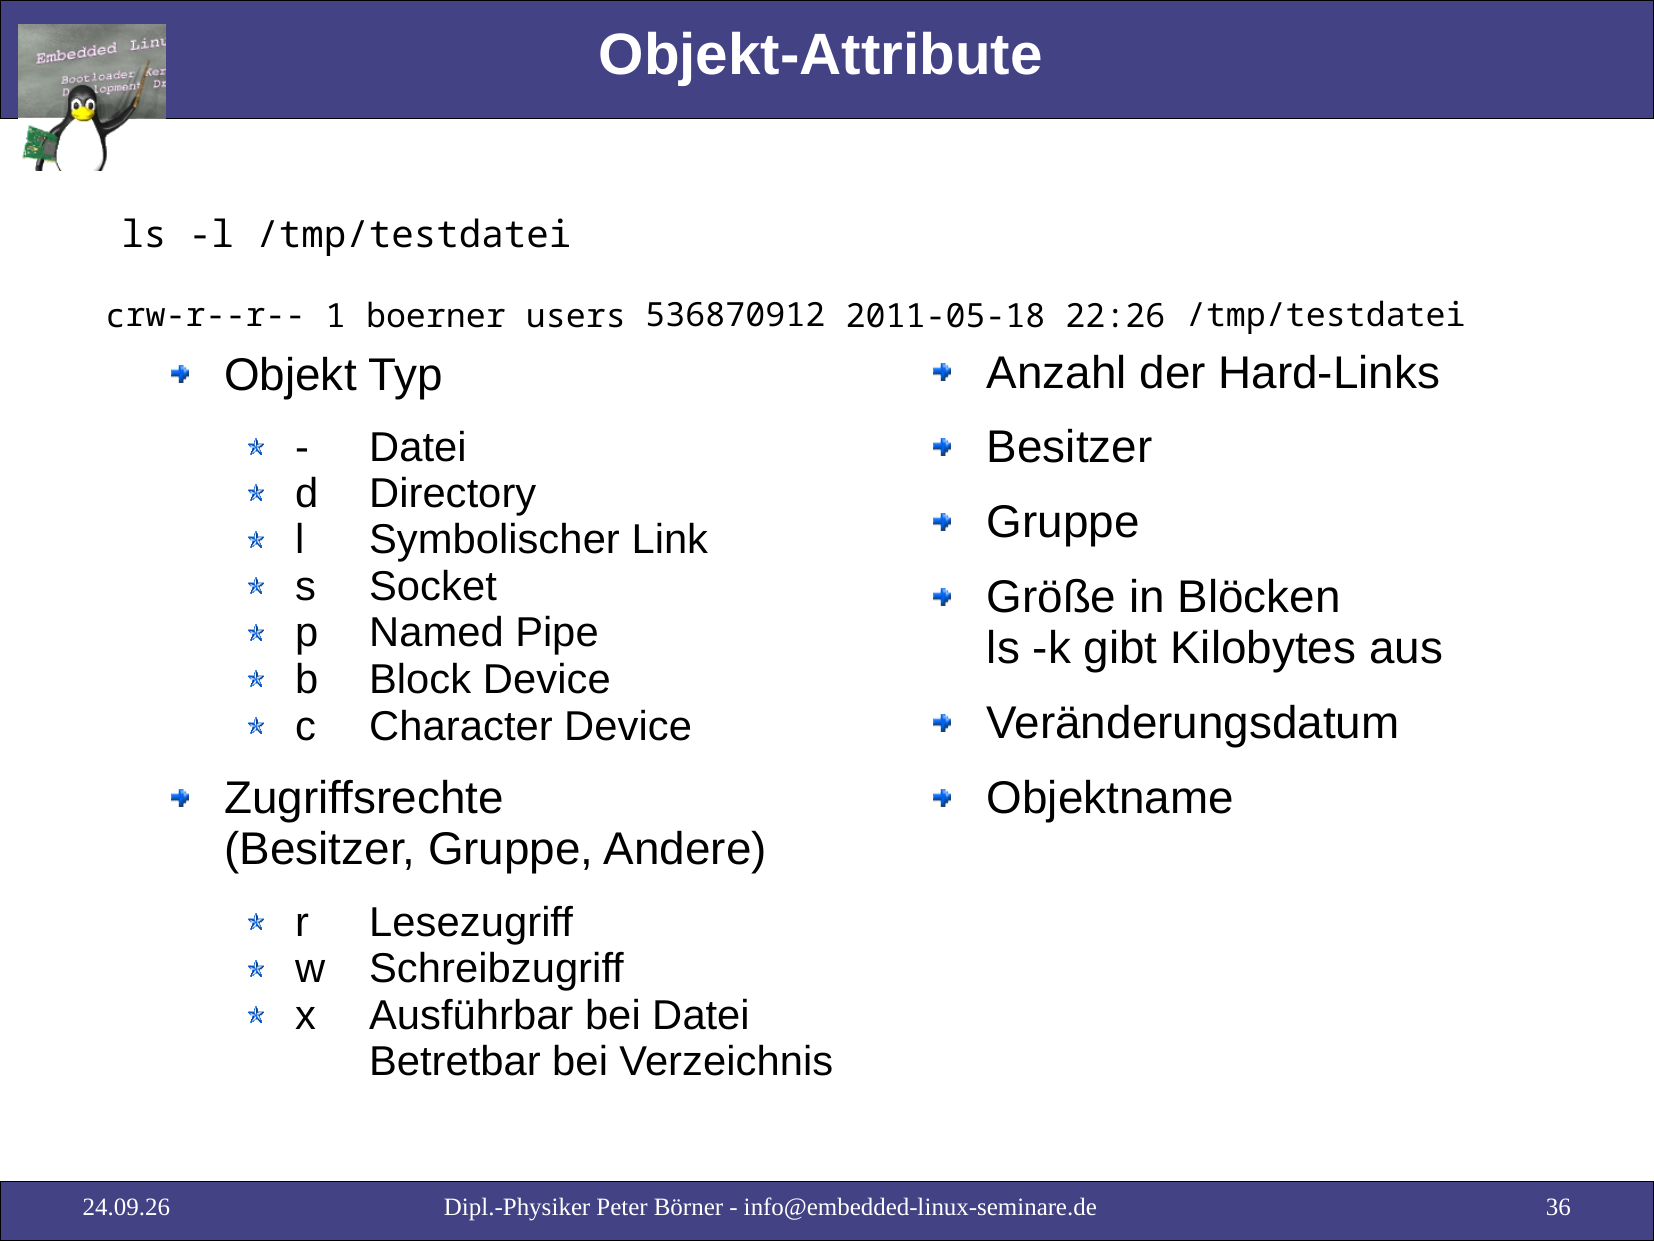

# Objekt-Attribute
ls -l /tmp/testdatei
rw-r--r--
-
d
l
536870912
/tmp/testdatei
s
p
1
boerner
users
b
c
2011-05-18 22:26
-rw-r--r-- 1 boerner users 536870912 2011-05-18 22:26 /tmp/testdatei
Anzahl der Hard-Links
Besitzer
Gruppe
Größe in Blöcken
ls -k gibt Kilobytes aus
Veränderungsdatum
Objektname
Objekt Typ
- 	Datei
d	Directory
l	Symbolischer Link
s	Socket
p	Named Pipe
b	Block Device
c	Character Device
Zugriffsrechte
(Besitzer, Gruppe, Andere)
r	Lesezugriff
w	Schreibzugriff
x	Ausführbar bei Datei
	Betretbar bei Verzeichnis
 Dipl.-Physiker Peter Börner - info@embedded-linux-seminare.de
36